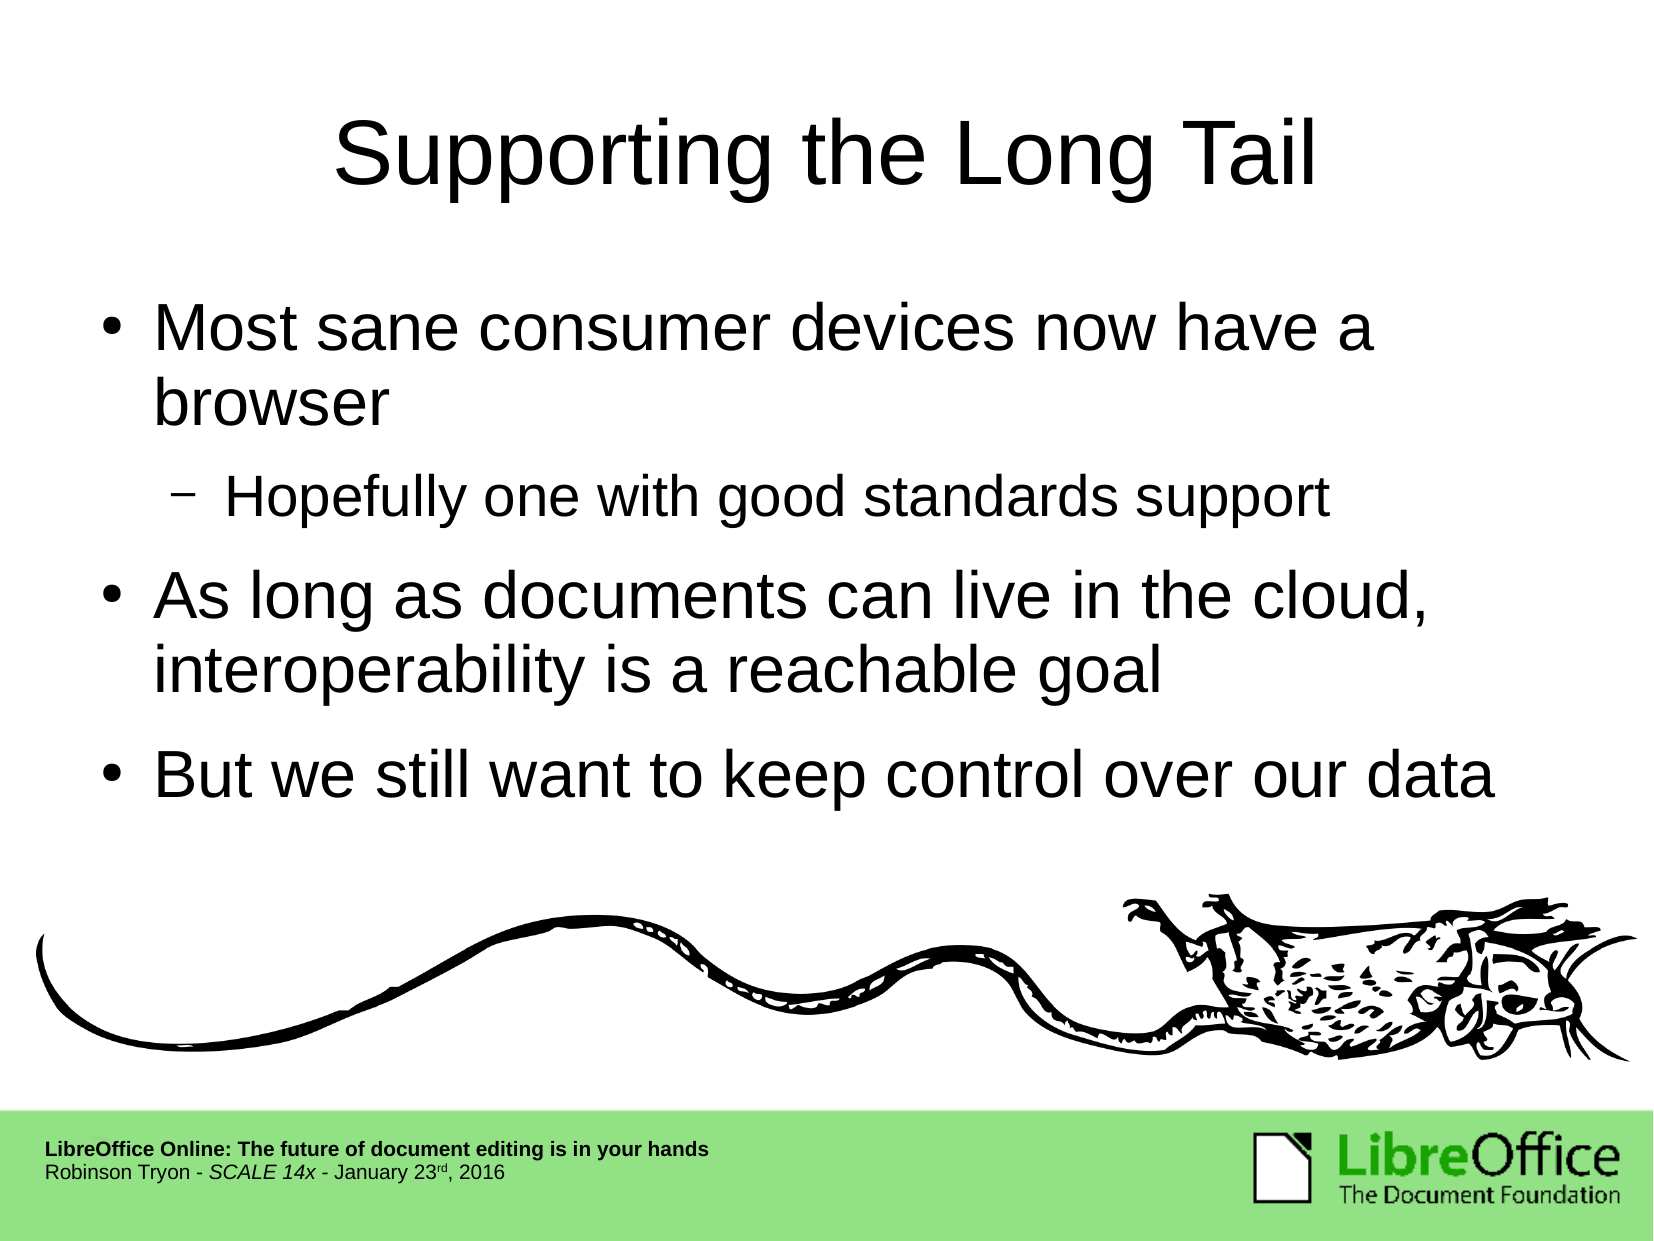

# Supporting the Long Tail
Most sane consumer devices now have a browser
Hopefully one with good standards support
As long as documents can live in the cloud, interoperability is a reachable goal
But we still want to keep control over our data